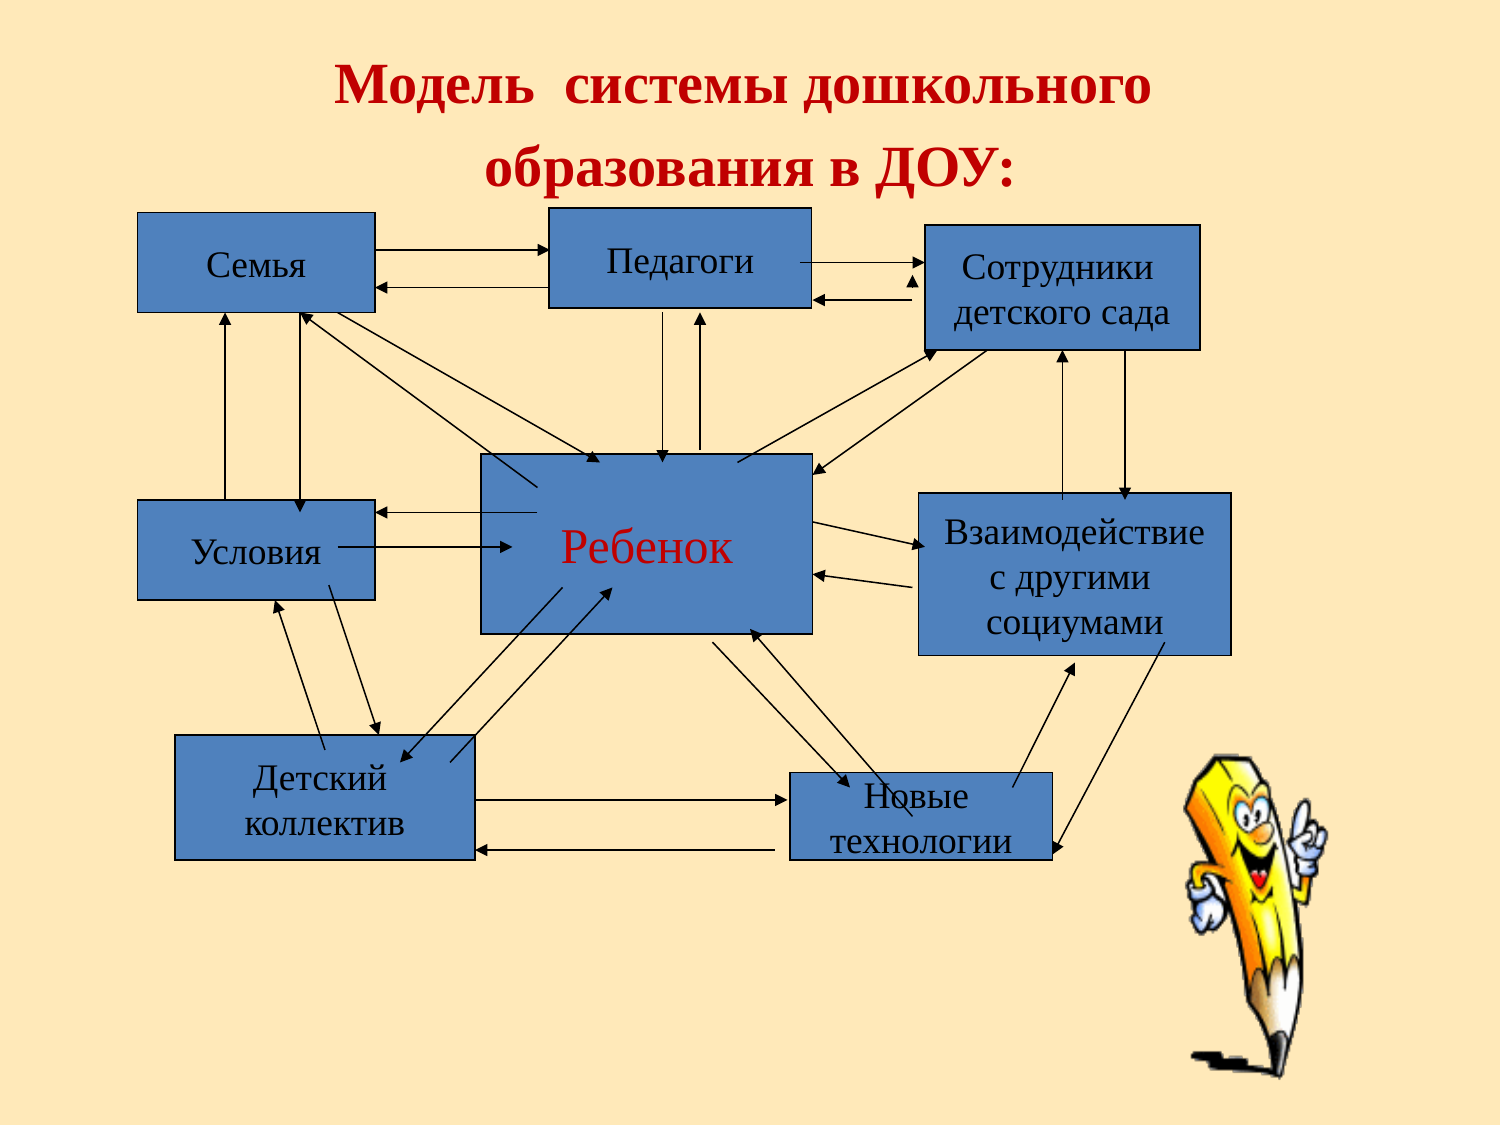

# Модель системы дошкольного
образования в ДОУ:
Педагоги
Семья
Сотрудники
детского сада
Ребенок
Взаимодействие
с другими
социумами
Условия
Детский
коллектив
Новые
технологии